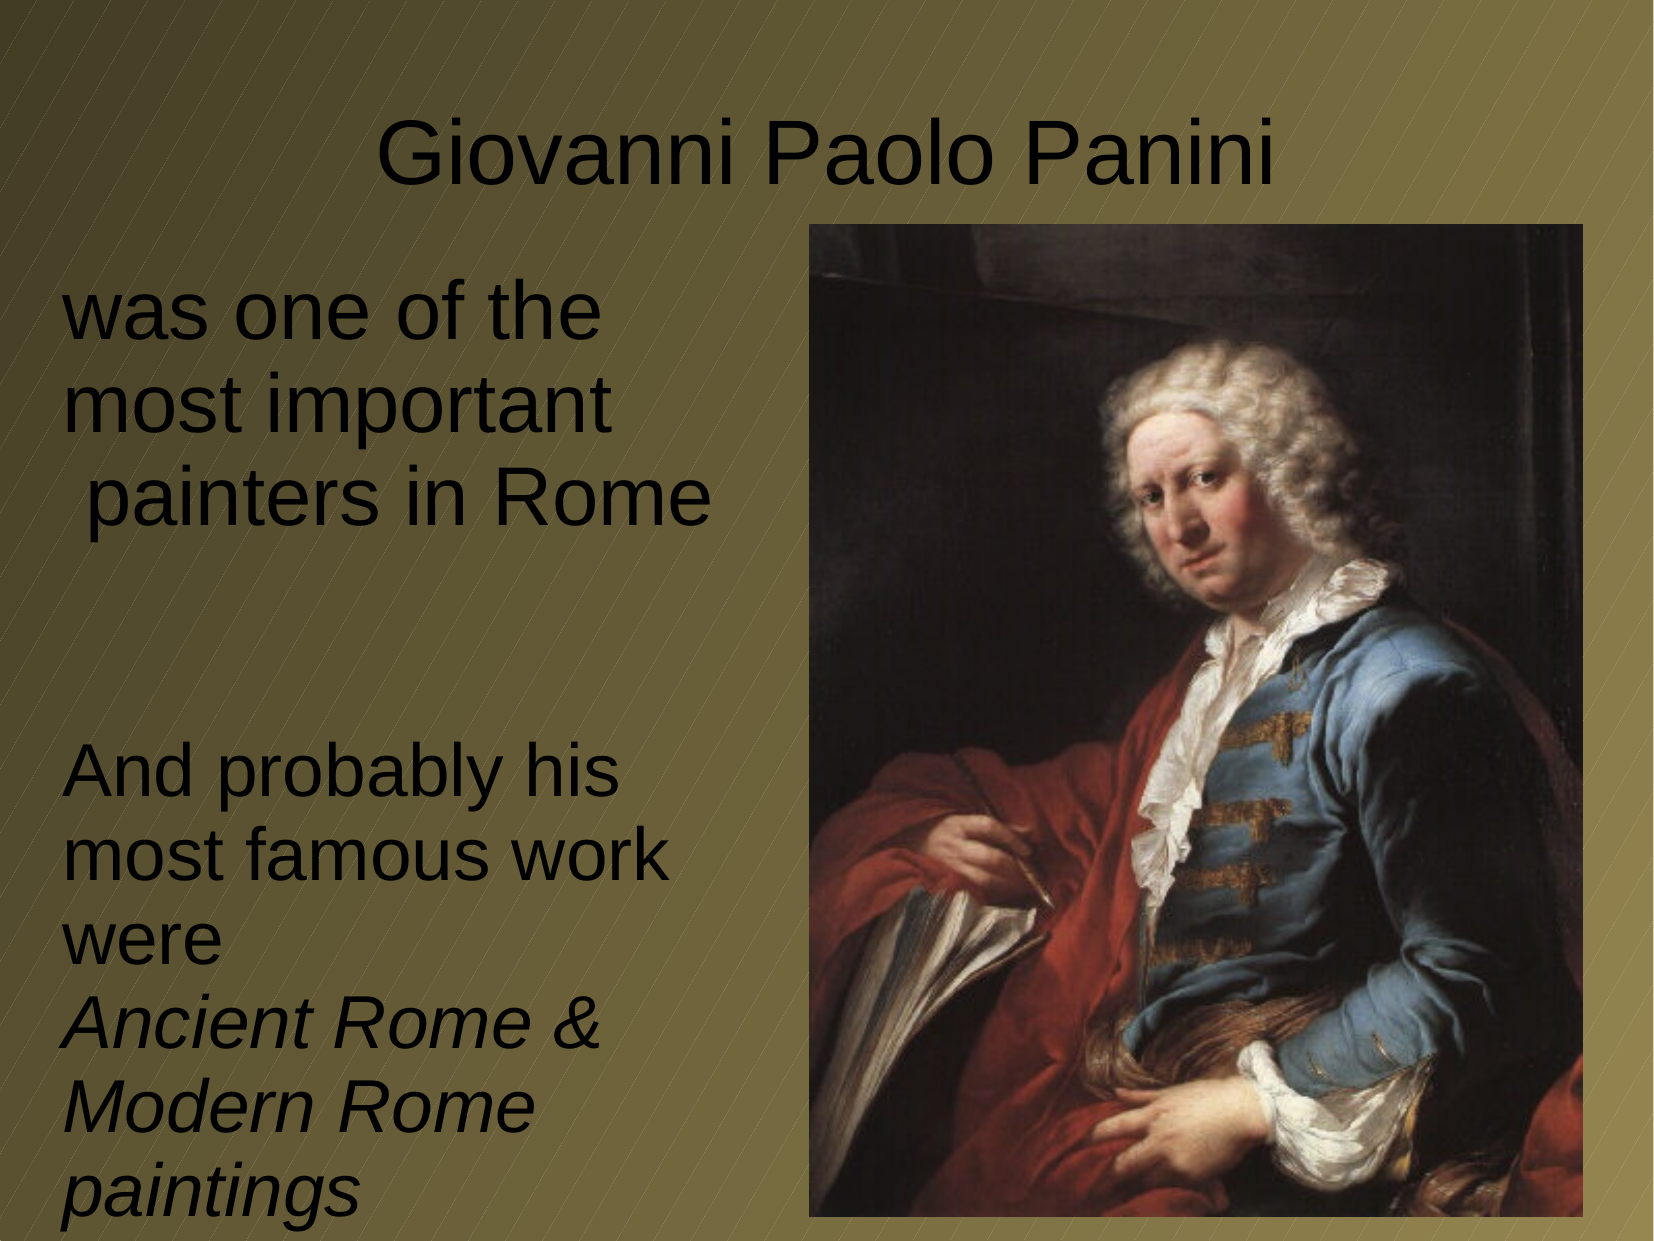

# Giovanni Paolo Panini
was one of the most important
 painters in Rome
And probably his most famous work were
Ancient Rome & Modern Rome paintings